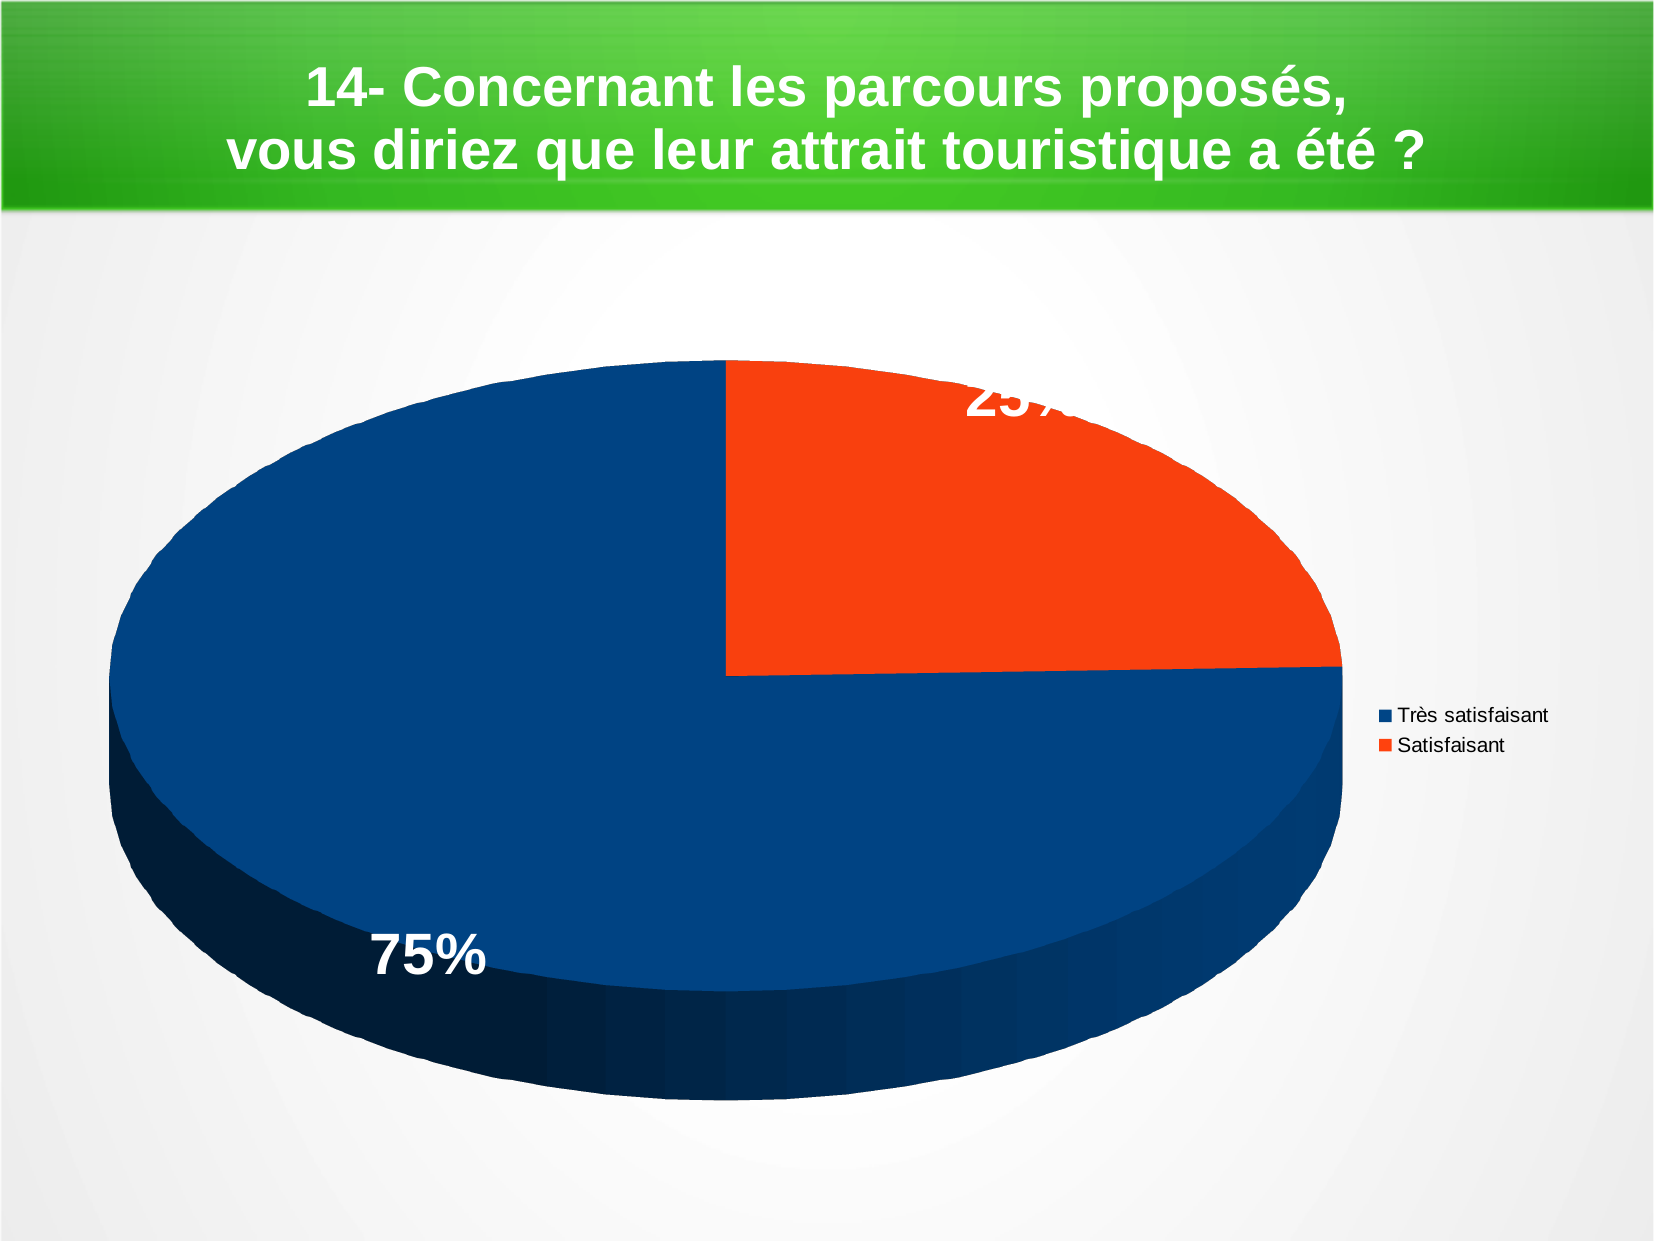

# 14- Concernant les parcours proposés, vous diriez que leur attrait touristique a été ?
[unsupported chart]